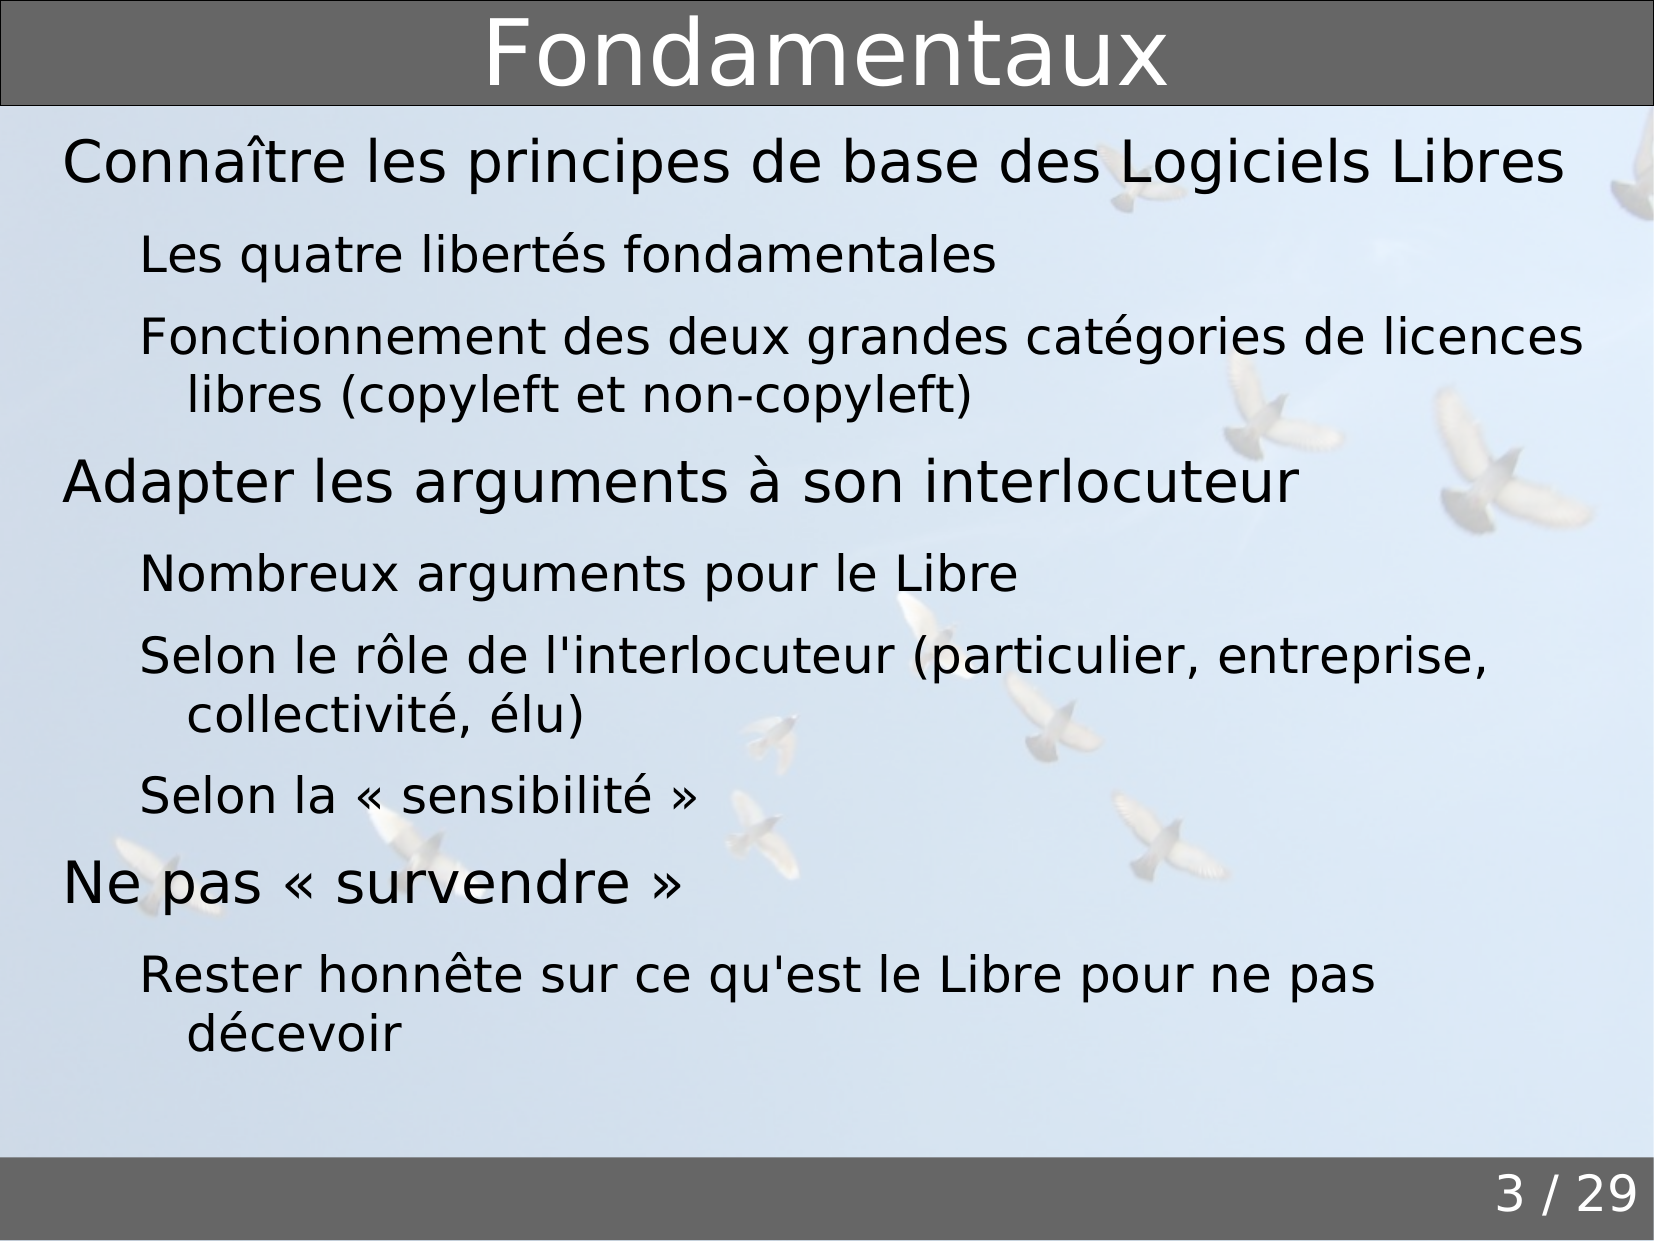

# Fondamentaux
Connaître les principes de base des Logiciels Libres
Les quatre libertés fondamentales
Fonctionnement des deux grandes catégories de licences libres (copyleft et non-copyleft)
Adapter les arguments à son interlocuteur
Nombreux arguments pour le Libre
Selon le rôle de l'interlocuteur (particulier, entreprise, collectivité, élu)
Selon la « sensibilité »
Ne pas « survendre »
Rester honnête sur ce qu'est le Libre pour ne pas décevoir